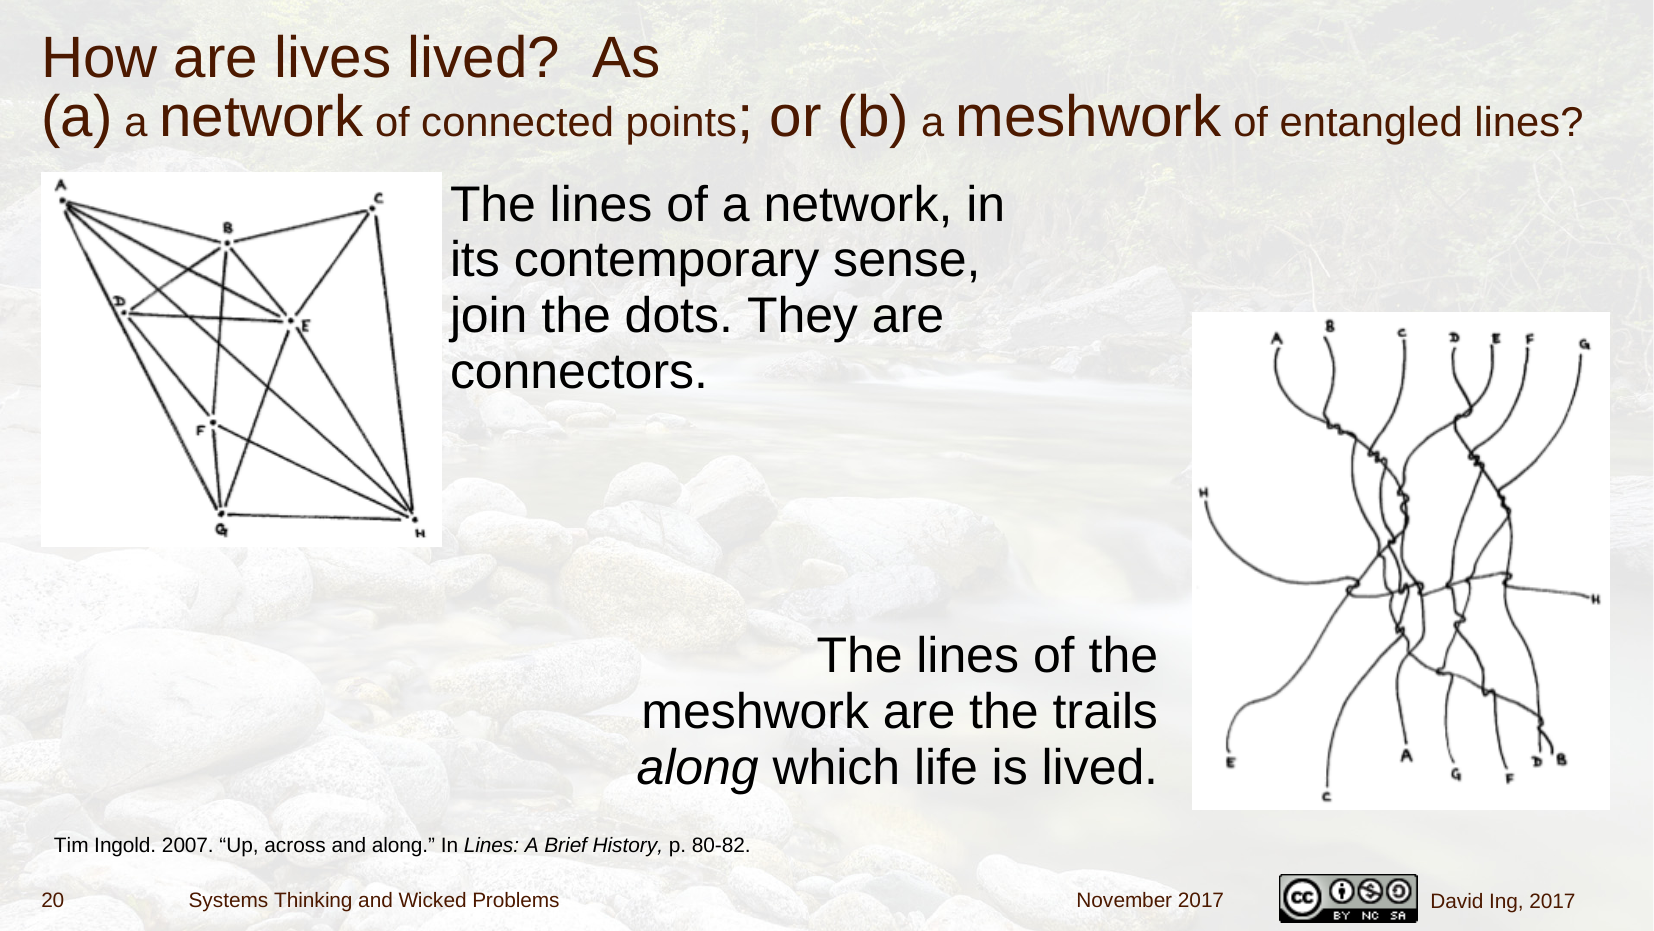

# How are lives lived? As (a) a network of connected points; or (b) a meshwork of entangled lines?
The lines of a network, in its contemporary sense, join the dots. They are connectors.
The lines of the meshwork are the trails along which life is lived.
Tim Ingold. 2007. “Up, across and along.” In Lines: A Brief History, p. 80-82.
Systems Thinking and Wicked Problems
November 2017
20